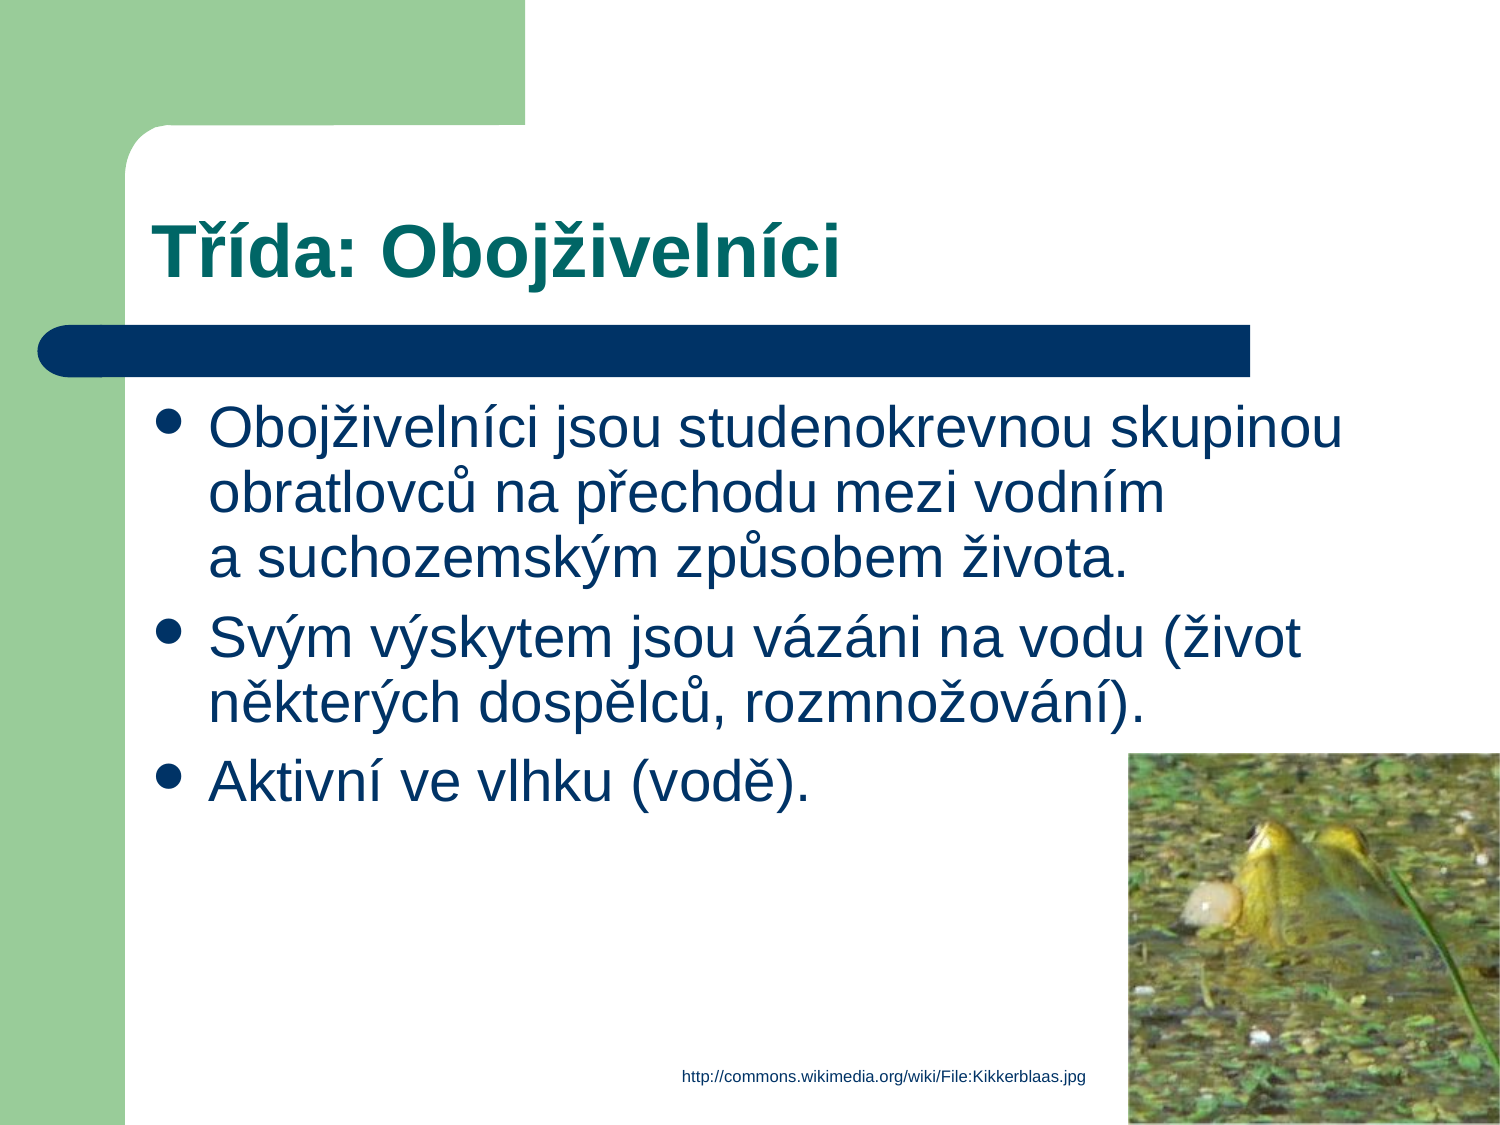

# Třída: Obojživelníci
Obojživelníci jsou studenokrevnou skupinou obratlovců na přechodu mezi vodním
a suchozemským způsobem života.
Svým výskytem jsou vázáni na vodu (život některých dospělců, rozmnožování).
Aktivní ve vlhku (vodě).
http://commons.wikimedia.org/wiki/File:Kikkerblaas.jpg